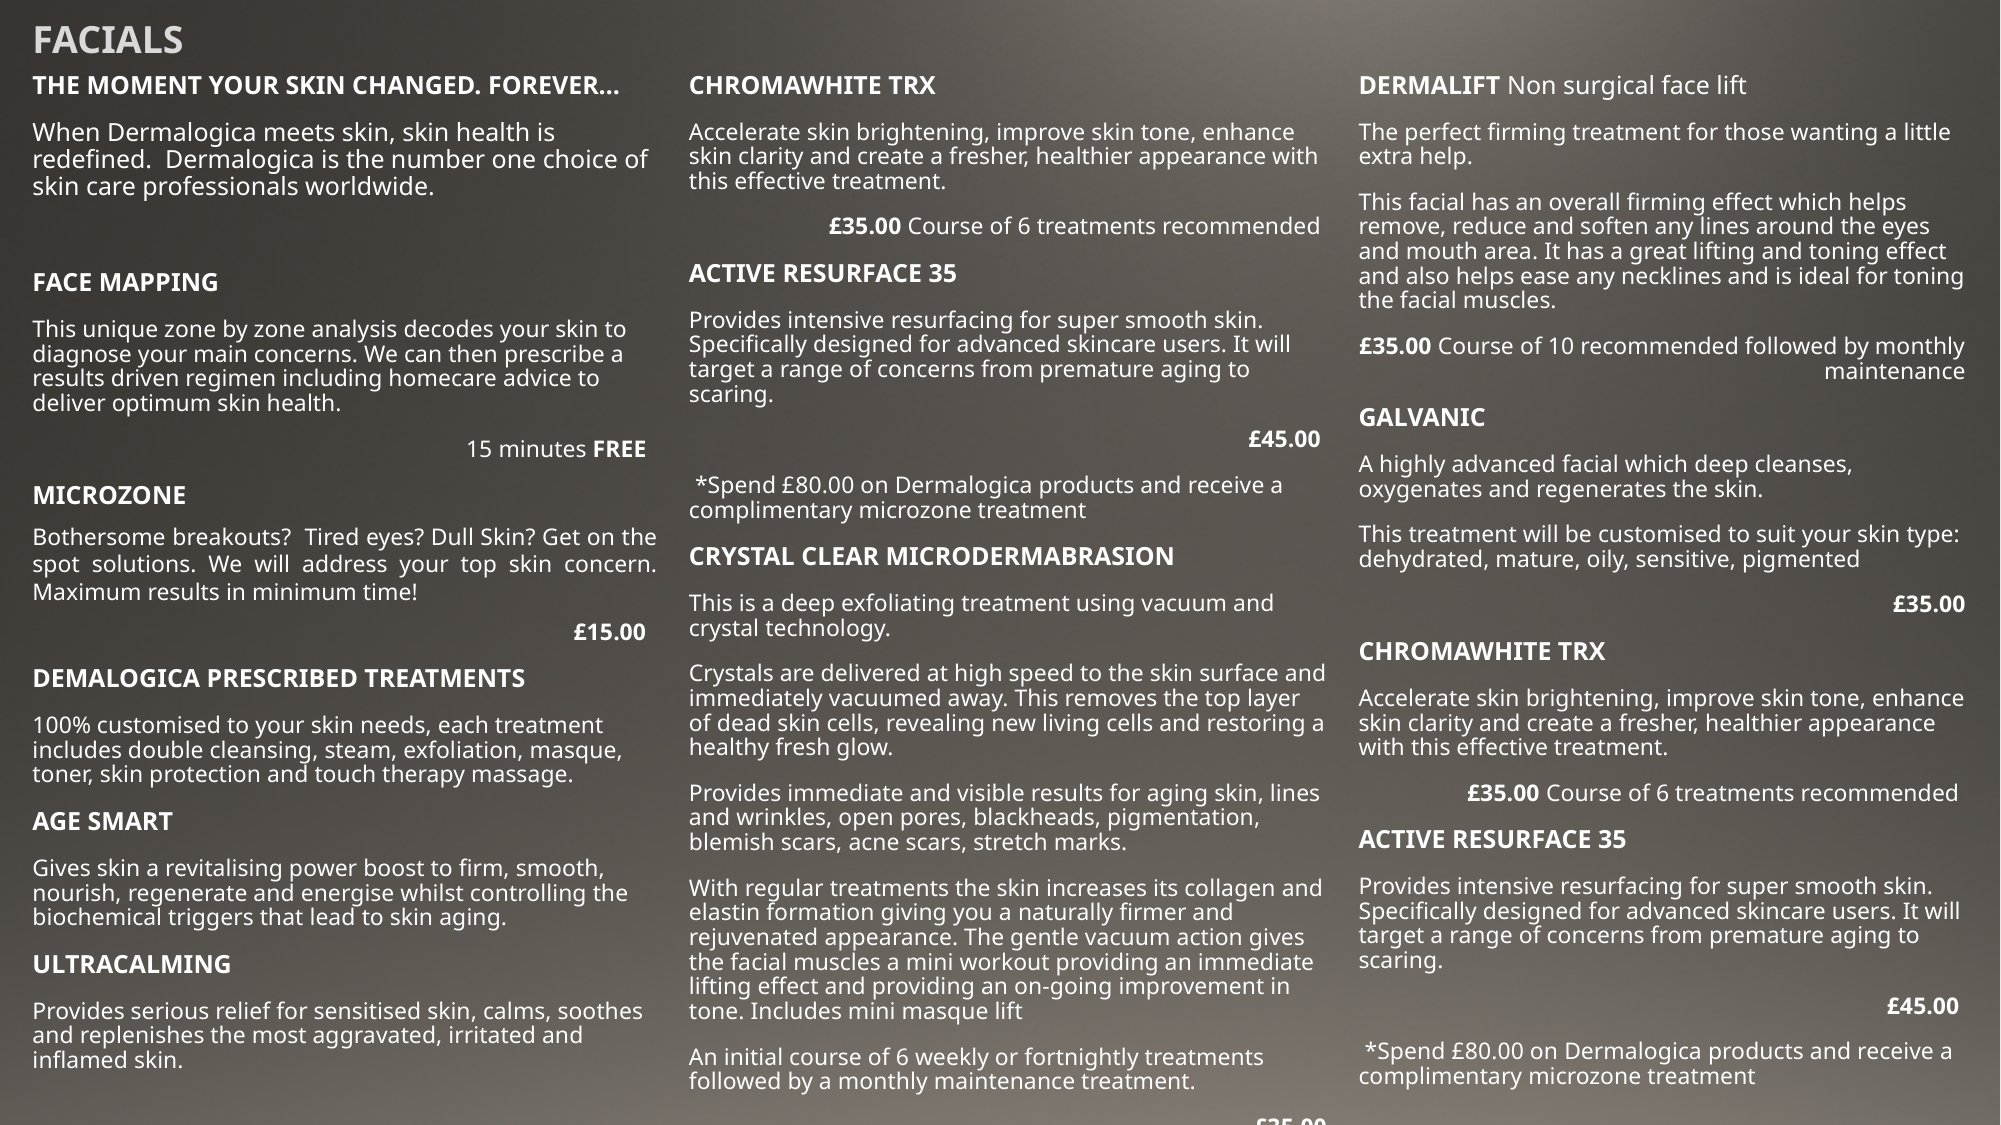

# FACIALS
THE MOMENT YOUR SKIN CHANGED. FOREVER…
When Dermalogica meets skin, skin health is redefined. Dermalogica is the number one choice of skin care professionals worldwide.
FACE MAPPING
This unique zone by zone analysis decodes your skin to diagnose your main concerns. We can then prescribe a results driven regimen including homecare advice to deliver optimum skin health.
15 minutes FREE
MICROZONE
Bothersome breakouts? Tired eyes? Dull Skin? Get on the spot solutions. We will address your top skin concern. Maximum results in minimum time!
£15.00
DEMALOGICA PRESCRIBED TREATMENTS
100% customised to your skin needs, each treatment includes double cleansing, steam, exfoliation, masque, toner, skin protection and touch therapy massage.
AGE SMART
Gives skin a revitalising power boost to firm, smooth, nourish, regenerate and energise whilst controlling the biochemical triggers that lead to skin aging.
ULTRACALMING
Provides serious relief for sensitised skin, calms, soothes and replenishes the most aggravated, irritated and inflamed skin.
CHROMAWHITE TRX
Accelerate skin brightening, improve skin tone, enhance skin clarity and create a fresher, healthier appearance with this effective treatment.
£35.00 Course of 6 treatments recommended
ACTIVE RESURFACE 35
Provides intensive resurfacing for super smooth skin. Specifically designed for advanced skincare users. It will target a range of concerns from premature aging to scaring.
£45.00
 *Spend £80.00 on Dermalogica products and receive a complimentary microzone treatment
CRYSTAL CLEAR MICRODERMABRASION
This is a deep exfoliating treatment using vacuum and crystal technology.
Crystals are delivered at high speed to the skin surface and immediately vacuumed away. This removes the top layer of dead skin cells, revealing new living cells and restoring a healthy fresh glow.
Provides immediate and visible results for aging skin, lines and wrinkles, open pores, blackheads, pigmentation, blemish scars, acne scars, stretch marks.
With regular treatments the skin increases its collagen and elastin formation giving you a naturally firmer and rejuvenated appearance. The gentle vacuum action gives the facial muscles a mini workout providing an immediate lifting effect and providing an on-going improvement in tone. Includes mini masque lift
An initial course of 6 weekly or fortnightly treatments followed by a monthly maintenance treatment.
£35.00
DERMALIFT Non surgical face lift
The perfect firming treatment for those wanting a little extra help.
This facial has an overall firming effect which helps remove, reduce and soften any lines around the eyes and mouth area. It has a great lifting and toning effect and also helps ease any necklines and is ideal for toning the facial muscles.
£35.00 Course of 10 recommended followed by monthly maintenance
GALVANIC
A highly advanced facial which deep cleanses, oxygenates and regenerates the skin.
This treatment will be customised to suit your skin type: dehydrated, mature, oily, sensitive, pigmented
£35.00
CHROMAWHITE TRX
Accelerate skin brightening, improve skin tone, enhance skin clarity and create a fresher, healthier appearance with this effective treatment.
£35.00 Course of 6 treatments recommended
ACTIVE RESURFACE 35
Provides intensive resurfacing for super smooth skin. Specifically designed for advanced skincare users. It will target a range of concerns from premature aging to scaring.
£45.00
 *Spend £80.00 on Dermalogica products and receive a complimentary microzone treatment